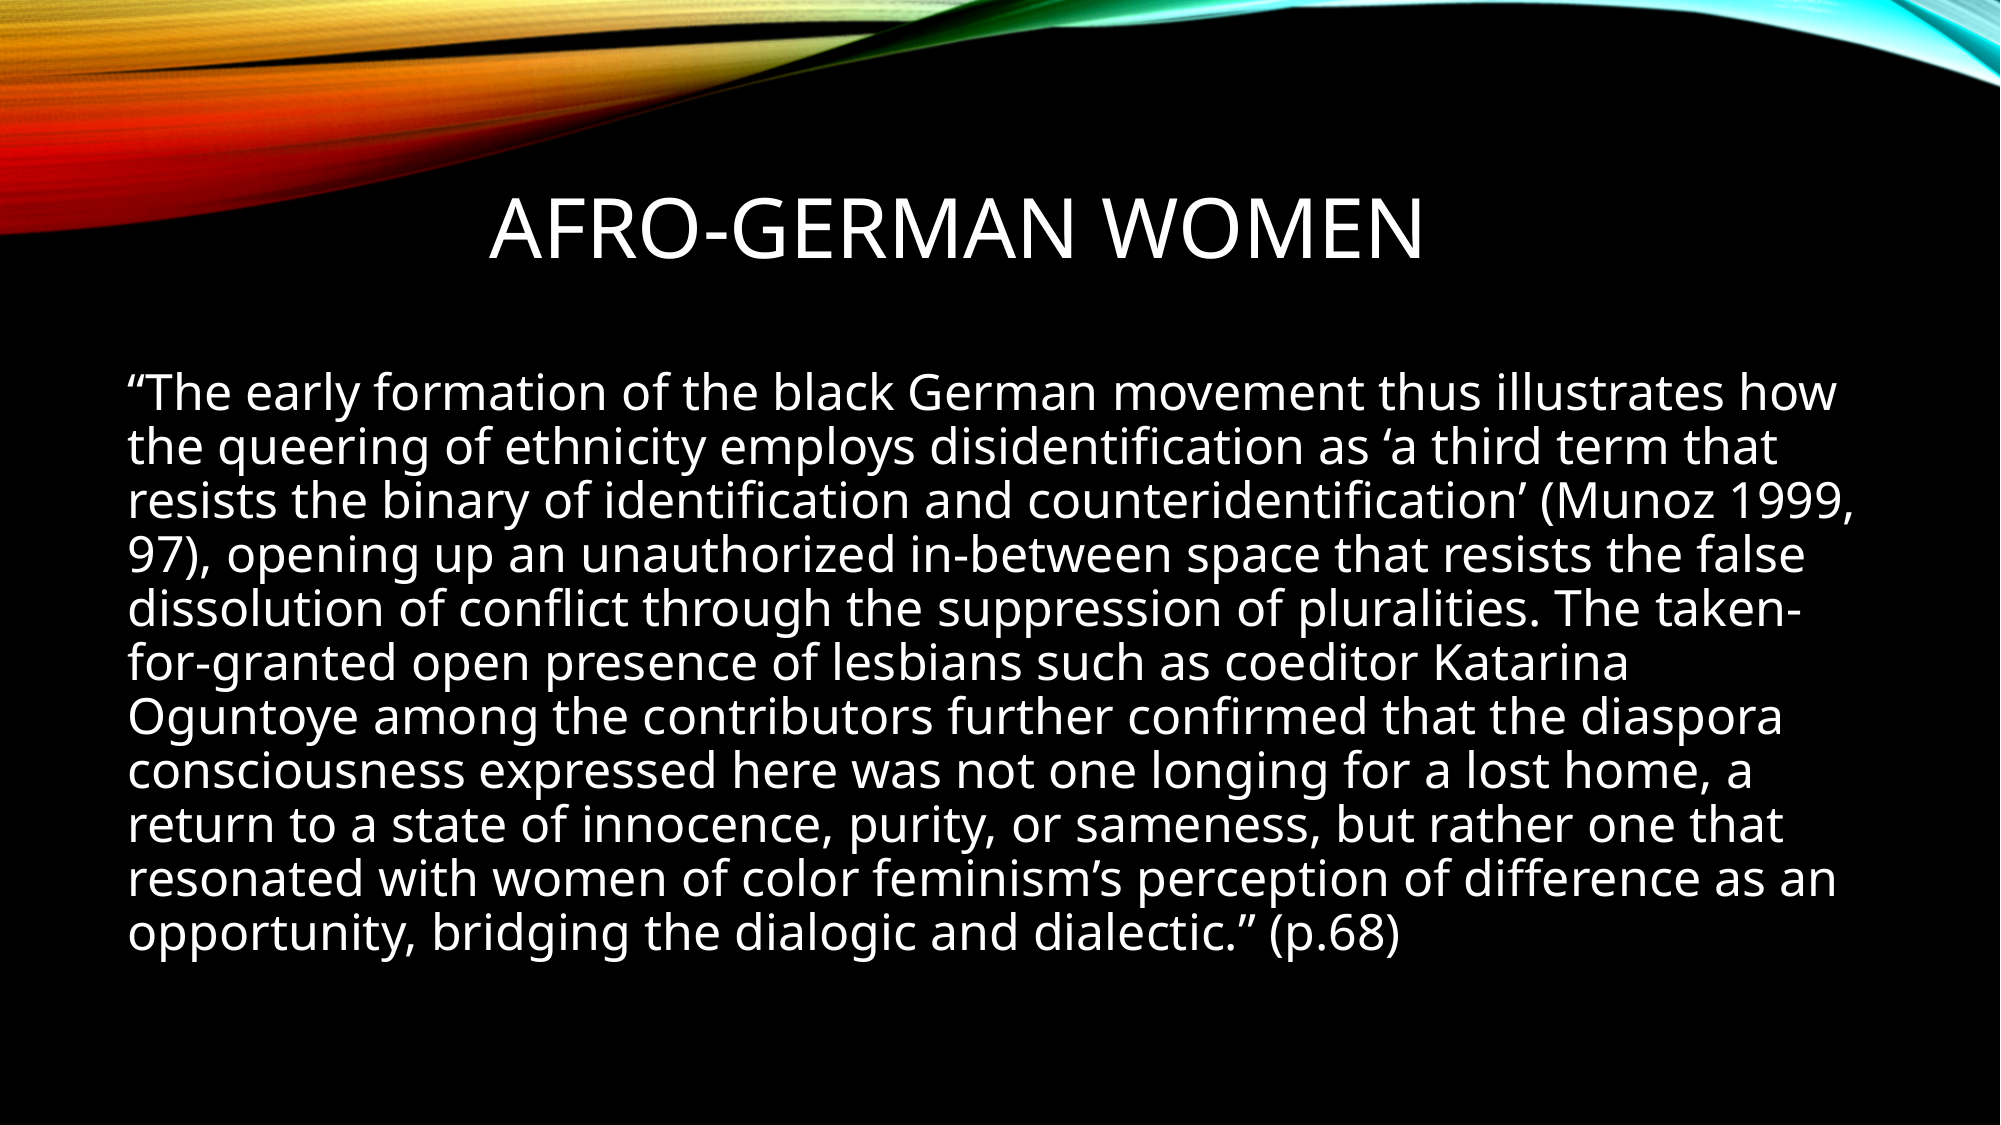

# AFRO-GERman women
“The early formation of the black German movement thus illustrates how the queering of ethnicity employs disidentification as ‘a third term that resists the binary of identification and counteridentification’ (Munoz 1999, 97), opening up an unauthorized in-between space that resists the false dissolution of conflict through the suppression of pluralities. The taken-for-granted open presence of lesbians such as coeditor Katarina Oguntoye among the contributors further confirmed that the diaspora consciousness expressed here was not one longing for a lost home, a return to a state of innocence, purity, or sameness, but rather one that resonated with women of color feminism’s perception of difference as an opportunity, bridging the dialogic and dialectic.” (p.68)